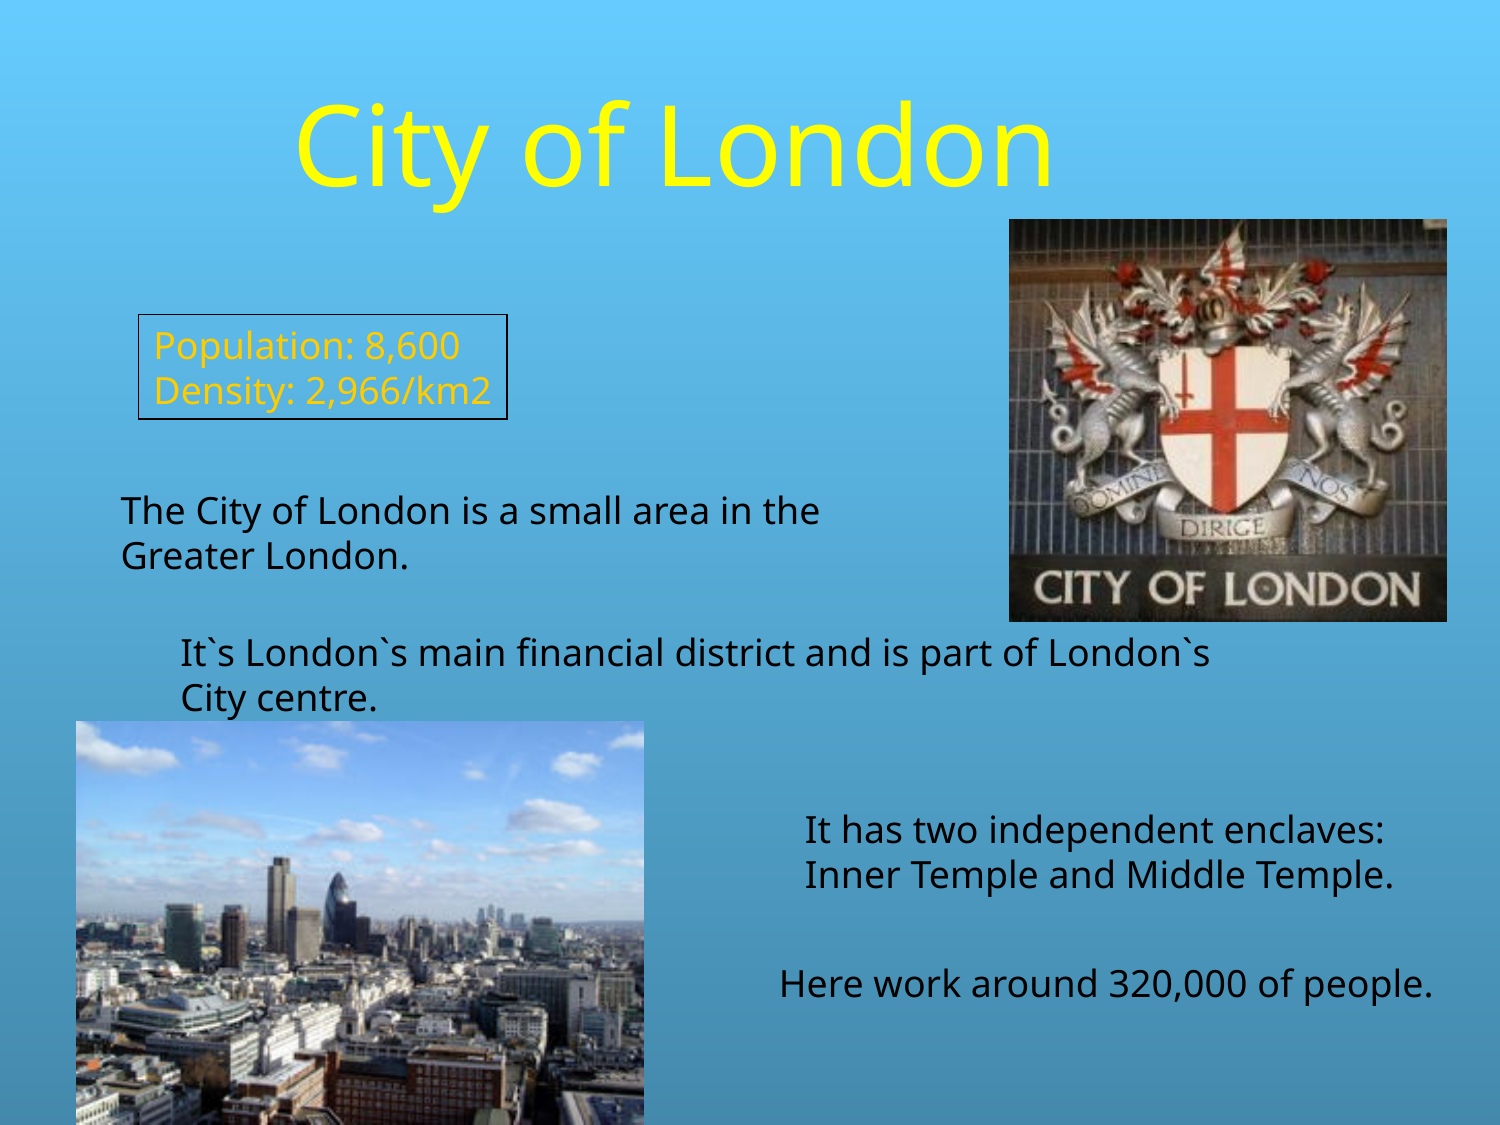

City of London
Population: 8,600
Density: 2,966/km2
The City of London is a small area in the
Greater London.
It`s London`s main financial district and is part of London`s
City centre.
It has two independent enclaves:
Inner Temple and Middle Temple.
Here work around 320,000 of people.